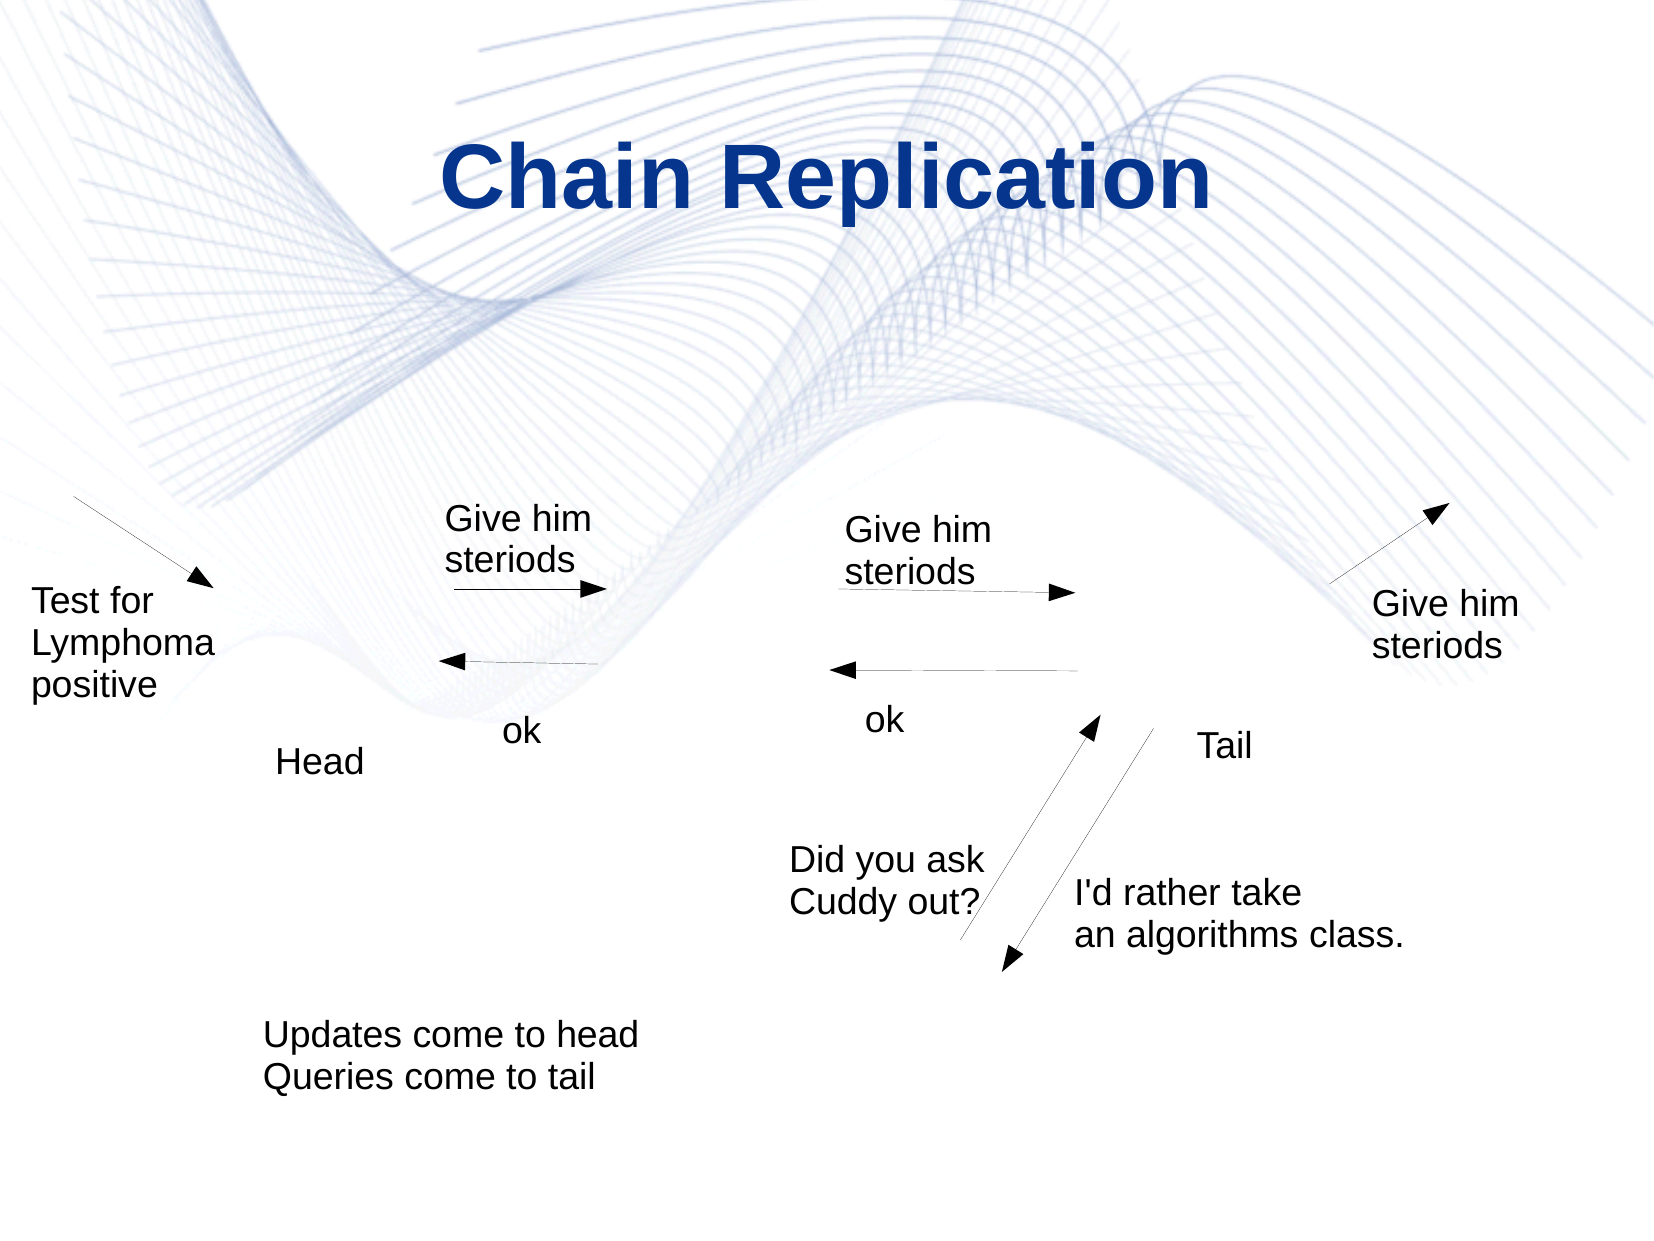

# Chain Replication
Give him steriods
Give him steriods
Test for Lymphoma
positive
Give him steriods
ok
ok
		Tail
Head
Did you ask
Cuddy out?
I'd rather take
an algorithms class.
Updates come to head
Queries come to tail